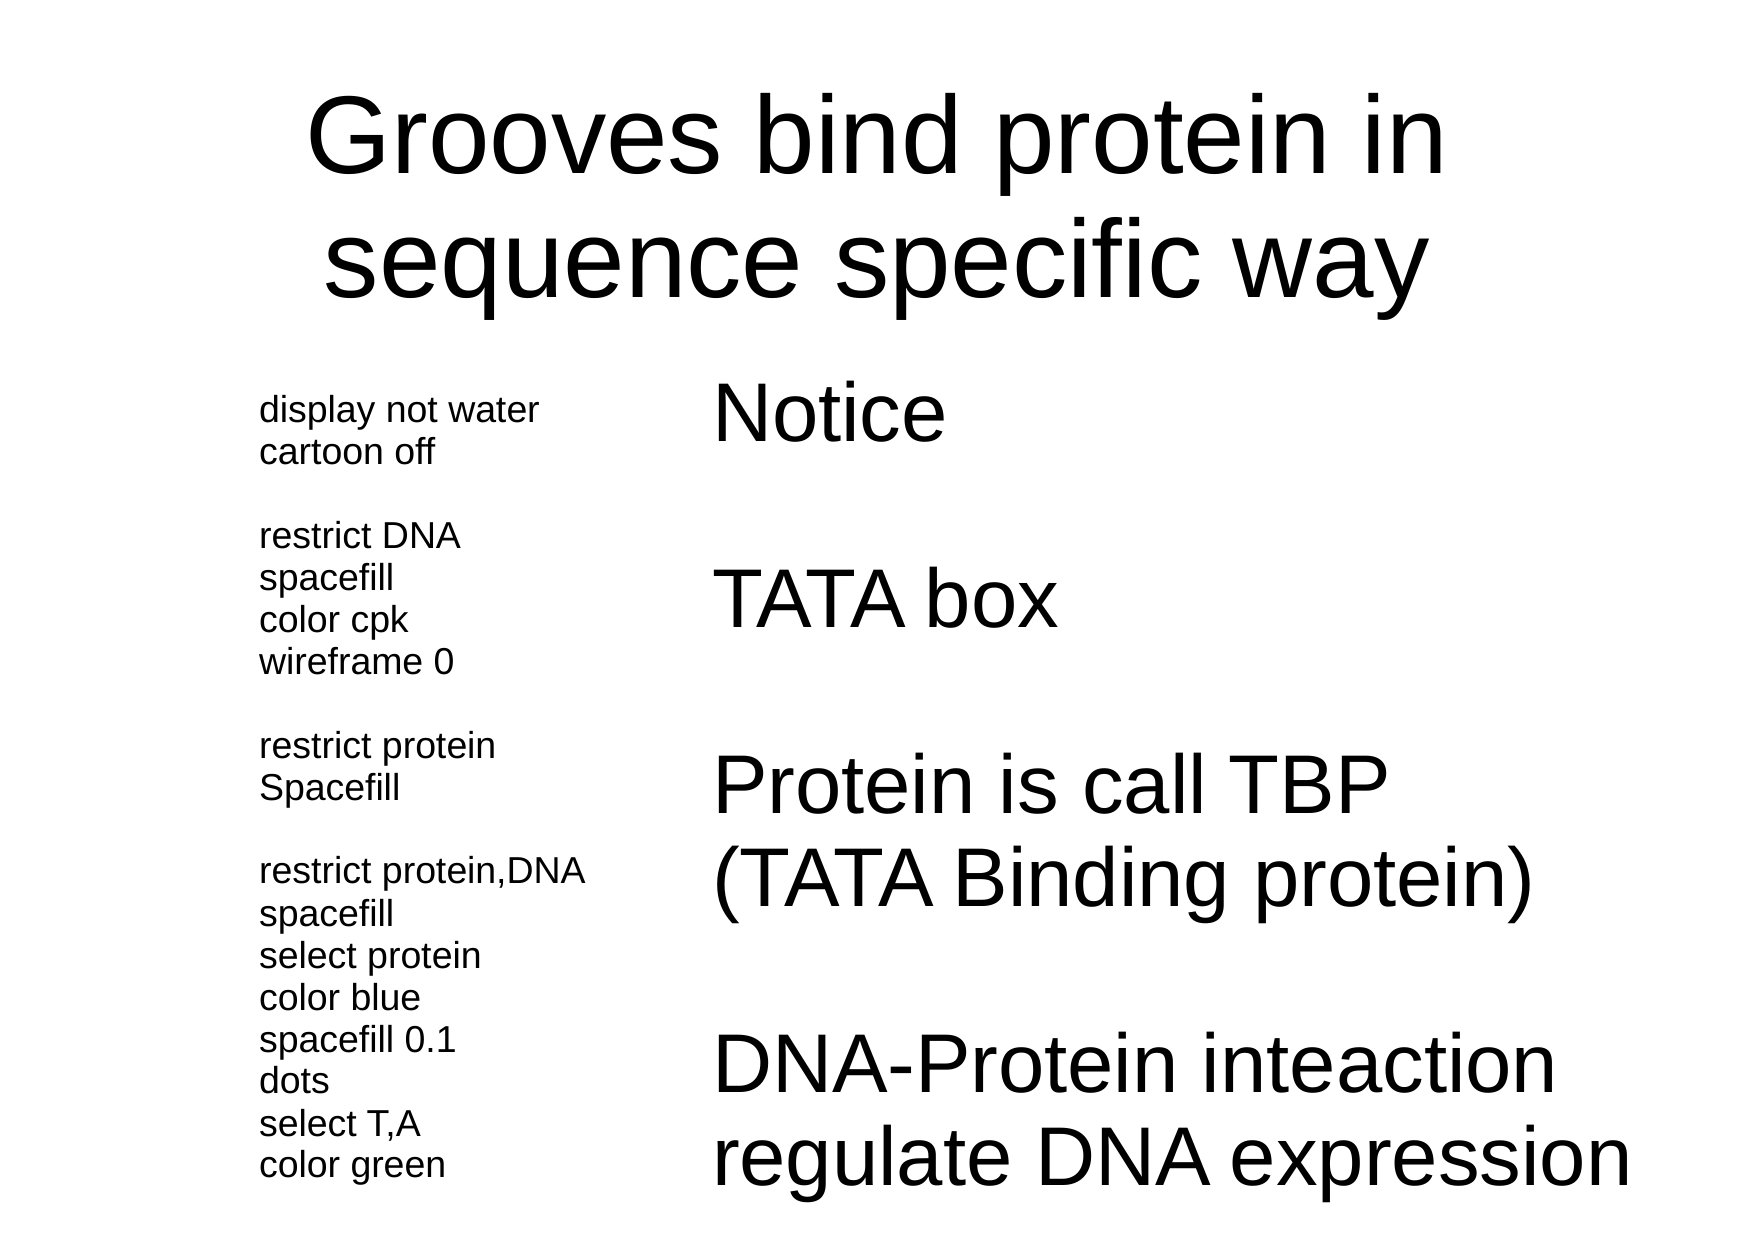

# Grooves bind protein in sequence specific way
Notice
TATA box
Protein is call TBP
(TATA Binding protein)
DNA-Protein inteaction regulate DNA expression
display not water
cartoon off
restrict DNA
spacefill
color cpk
wireframe 0
restrict protein
Spacefill
restrict protein,DNA
spacefill
select protein
color blue
spacefill 0.1
dots
select T,A
color green